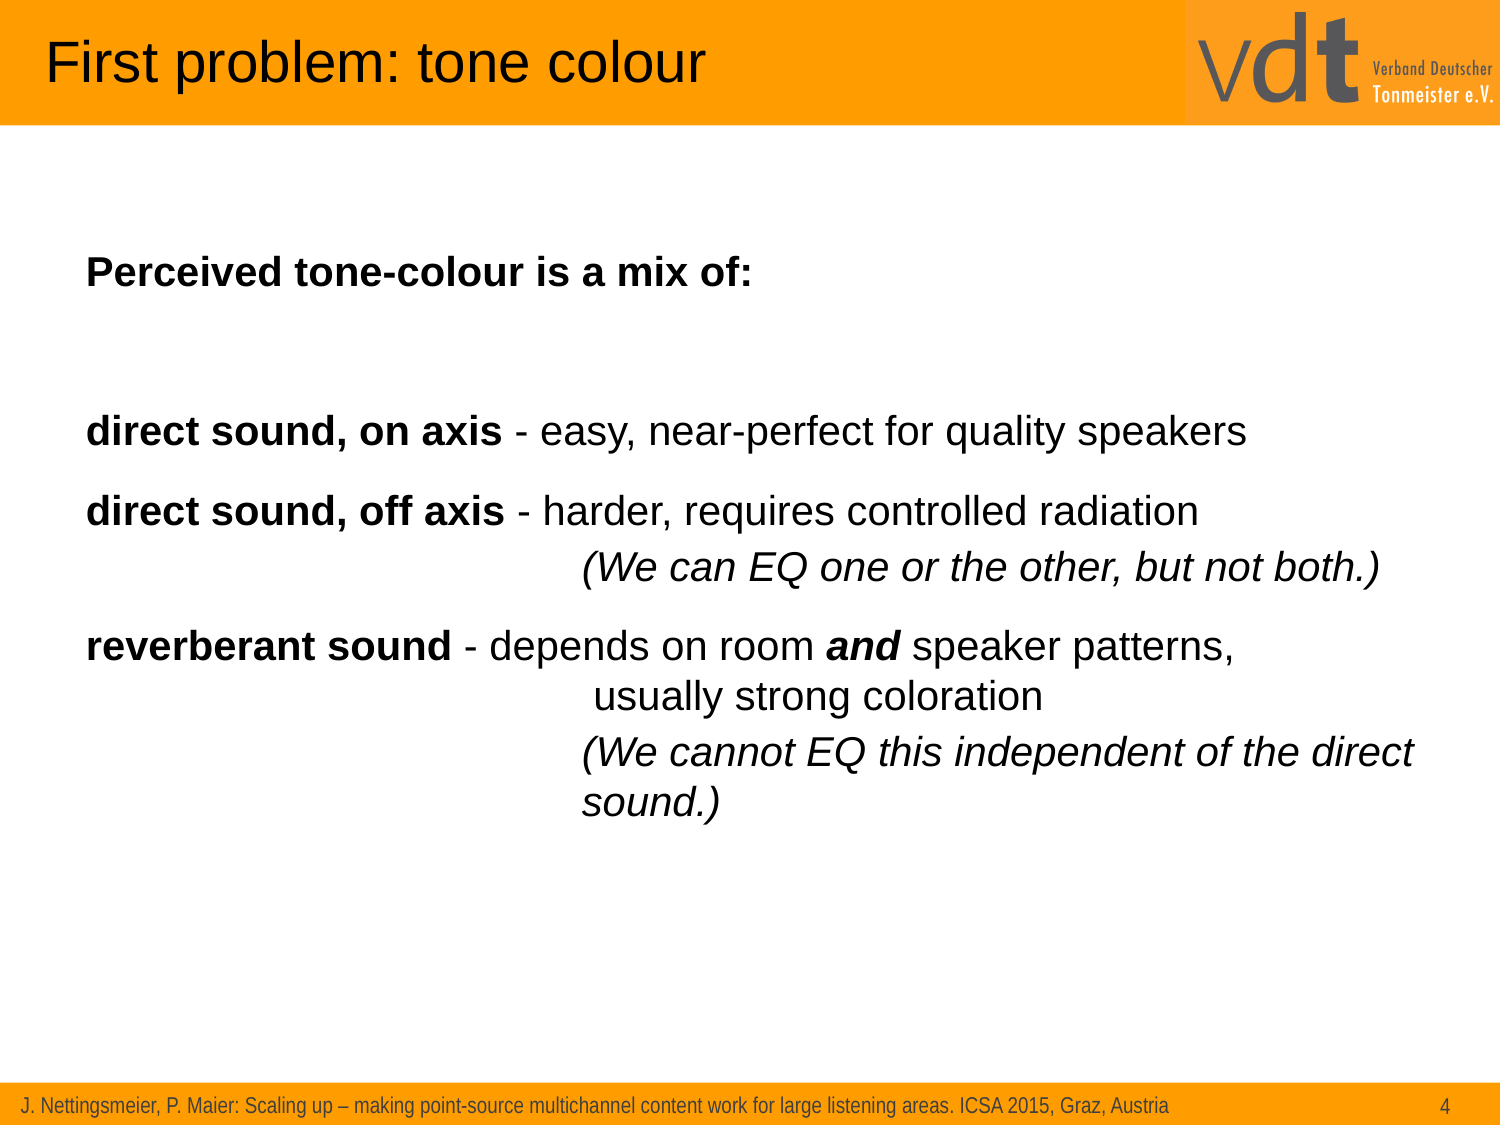

First problem: tone colour
# Perceived tone-colour is a mix of:
direct sound, on axis - easy, near-perfect for quality speakers
direct sound, off axis - harder, requires controlled radiation
(We can EQ one or the other, but not both.)
reverberant sound - depends on room and speaker patterns,
						 usually strong coloration
(We cannot EQ this independent of the direct sound.)